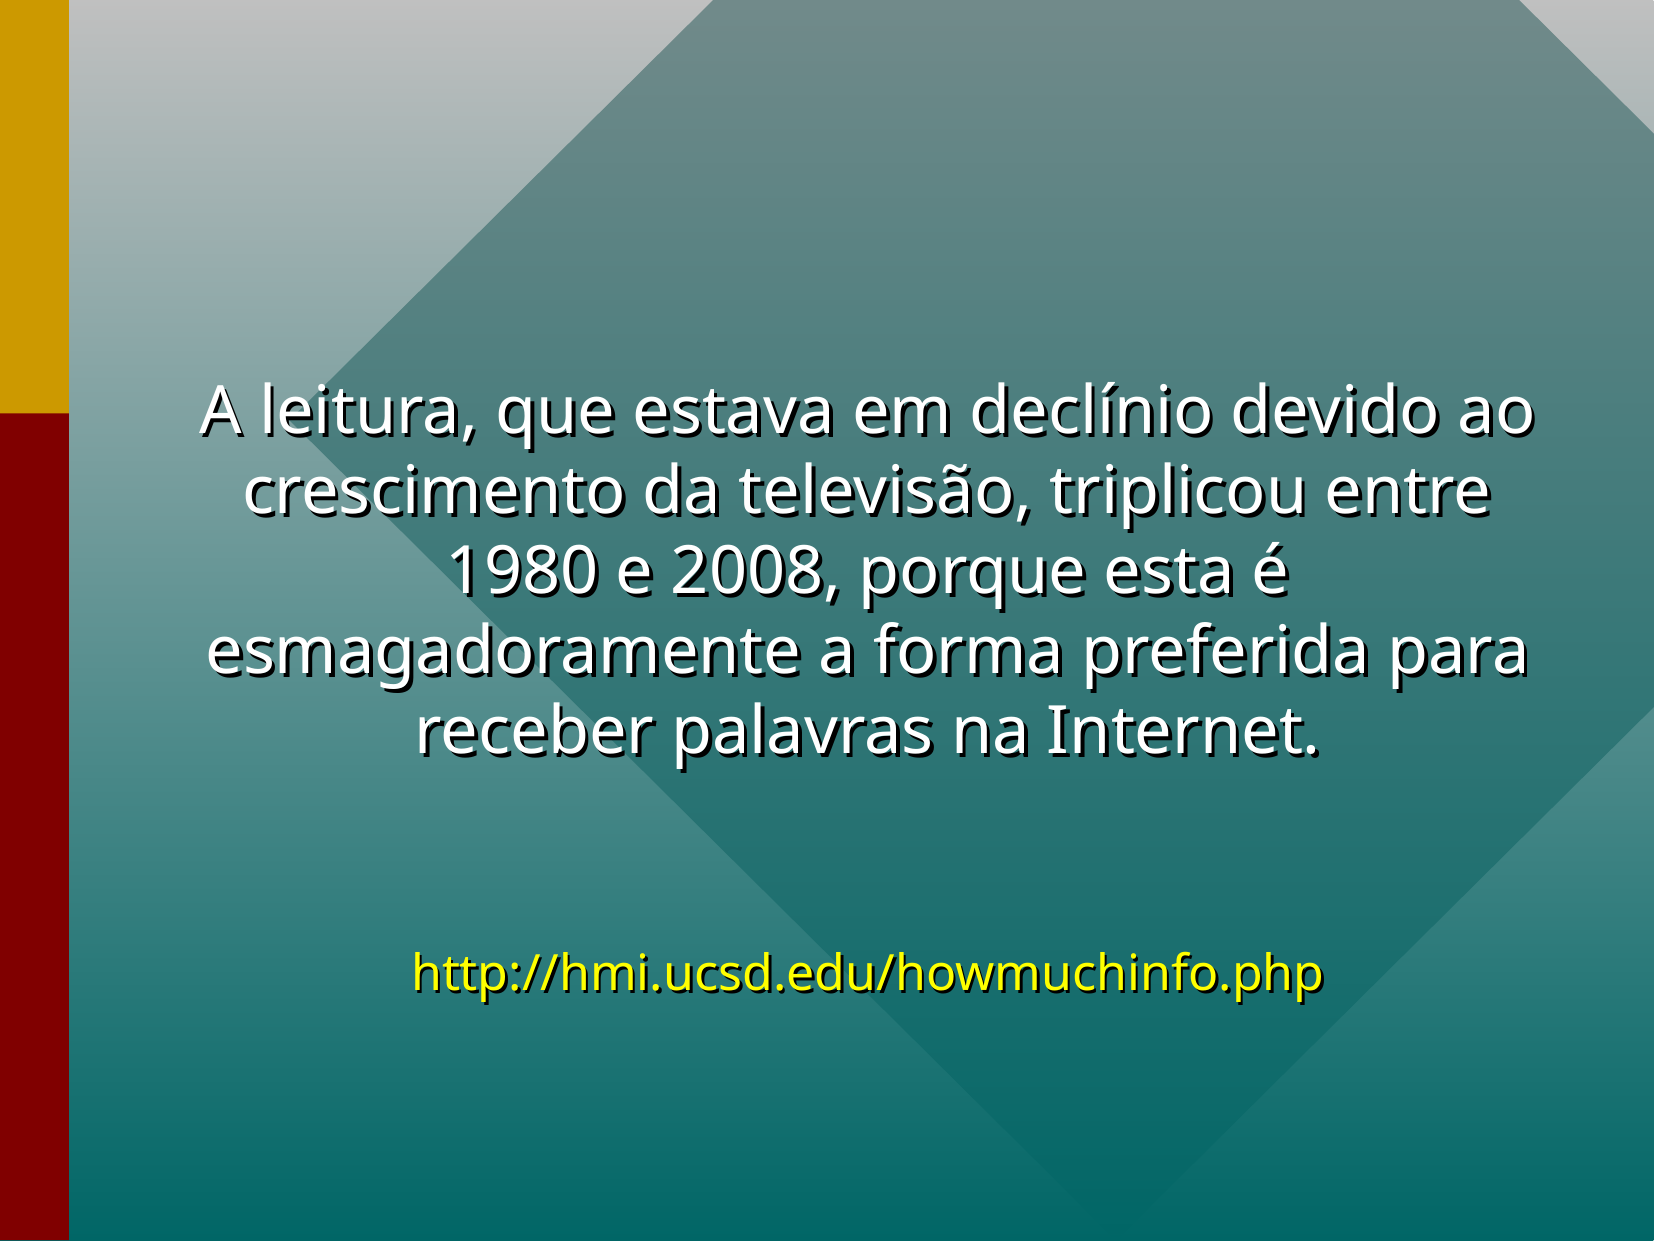

# A leitura, que estava em declínio devido ao crescimento da televisão, triplicou entre 1980 e 2008, porque esta é esmagadoramente a forma preferida para receber palavras na Internet.
http://hmi.ucsd.edu/howmuchinfo.php